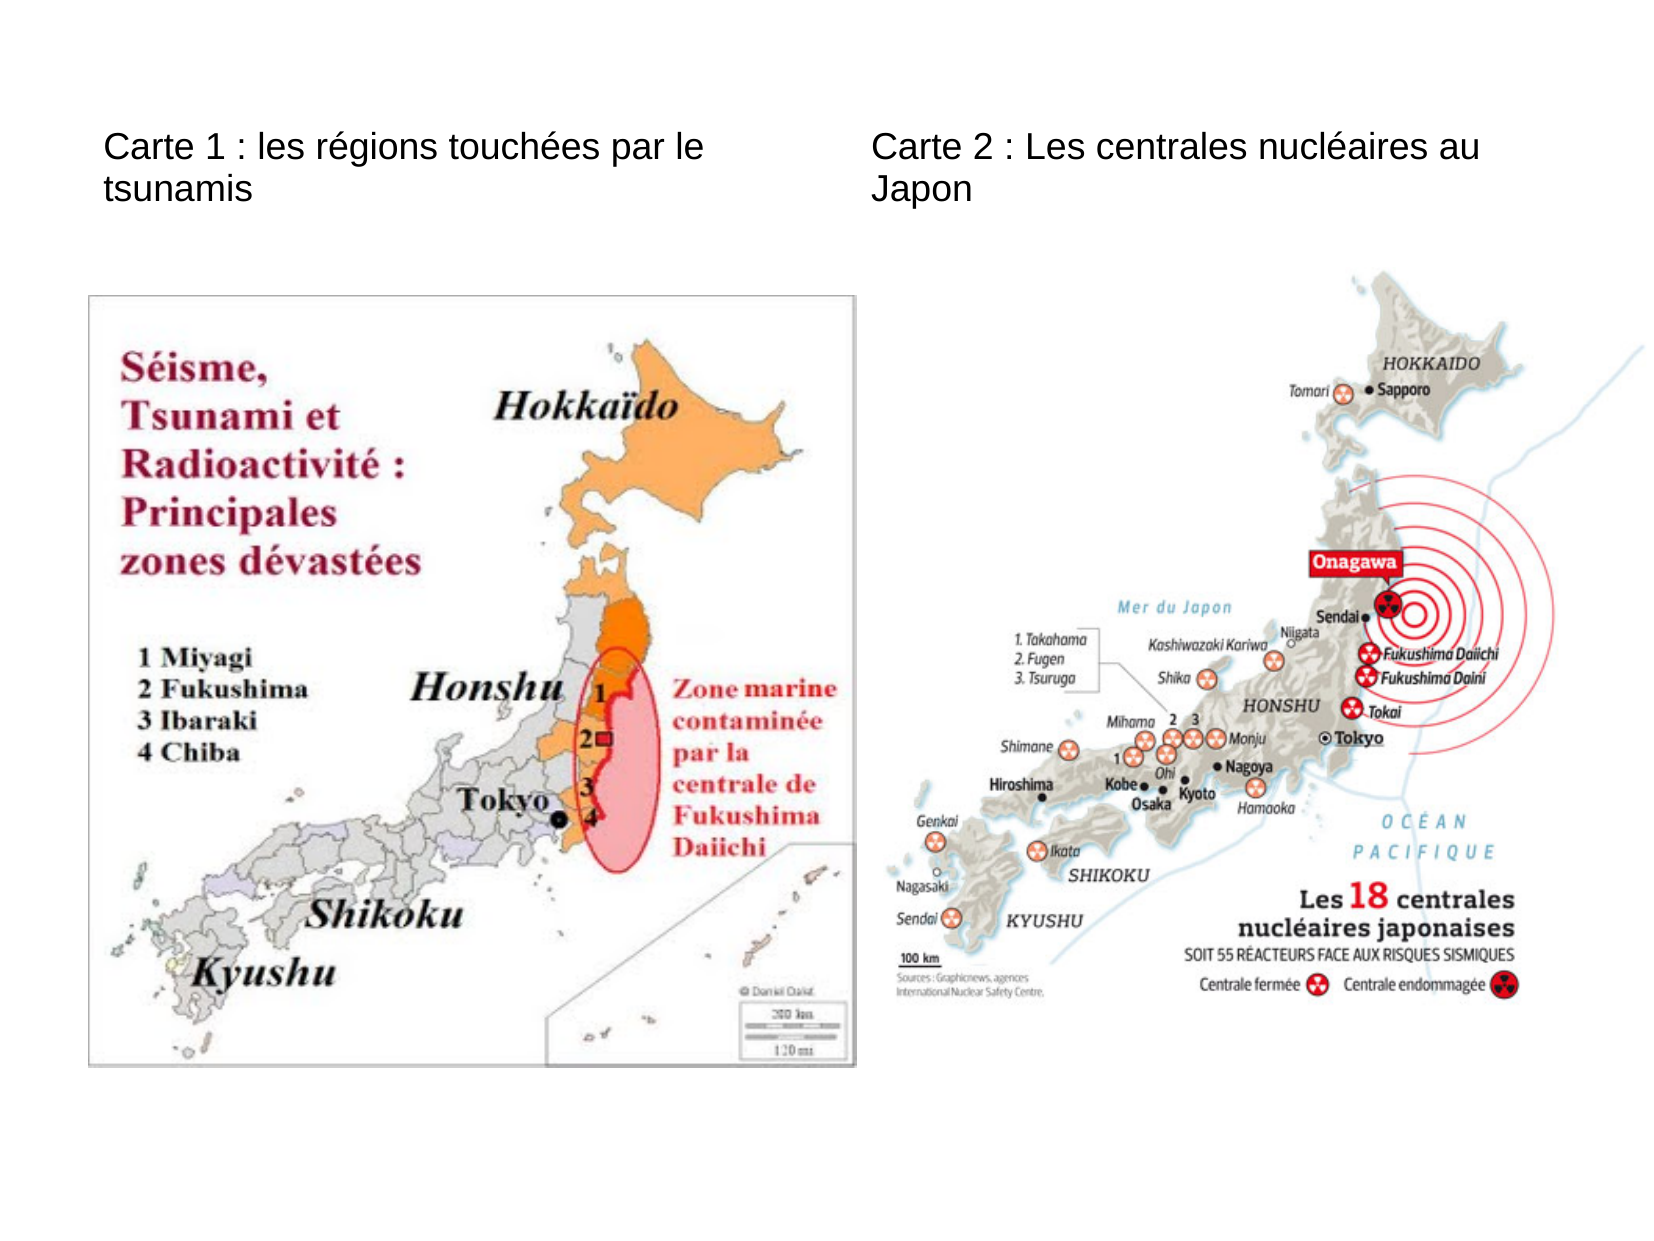

Carte 2 : Les centrales nucléaires au Japon
Carte 1 : les régions touchées par le tsunamis